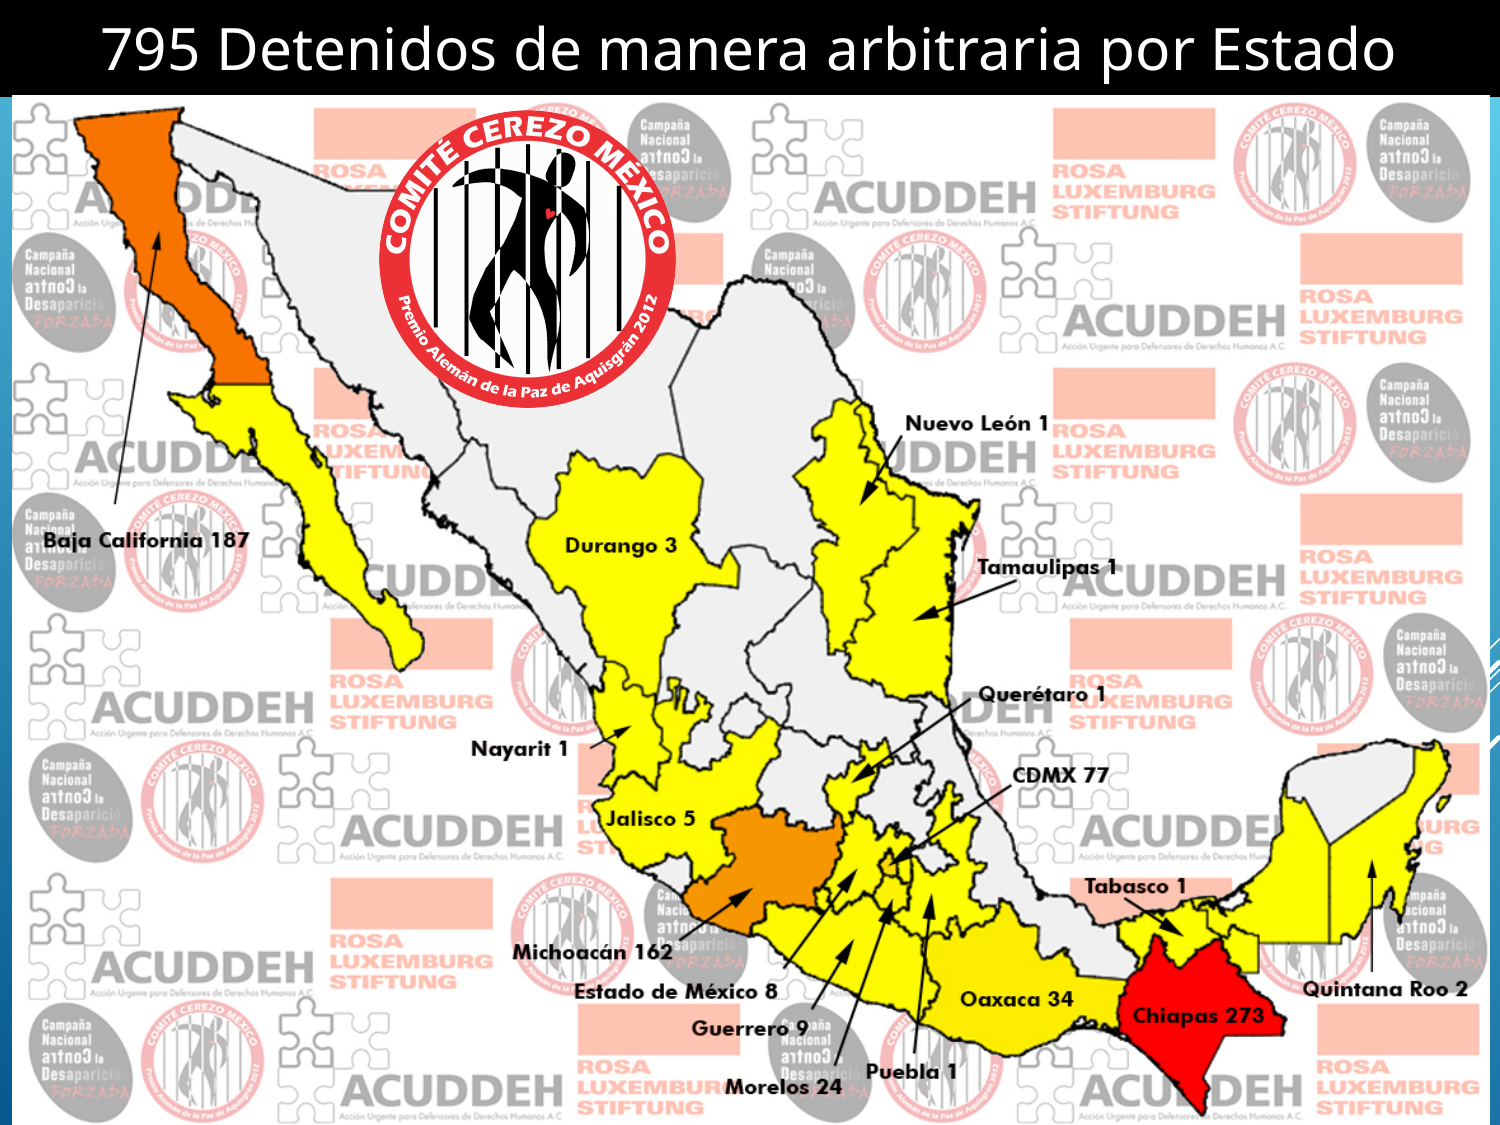

# 795 Detenidos de manera arbitraria por Estado